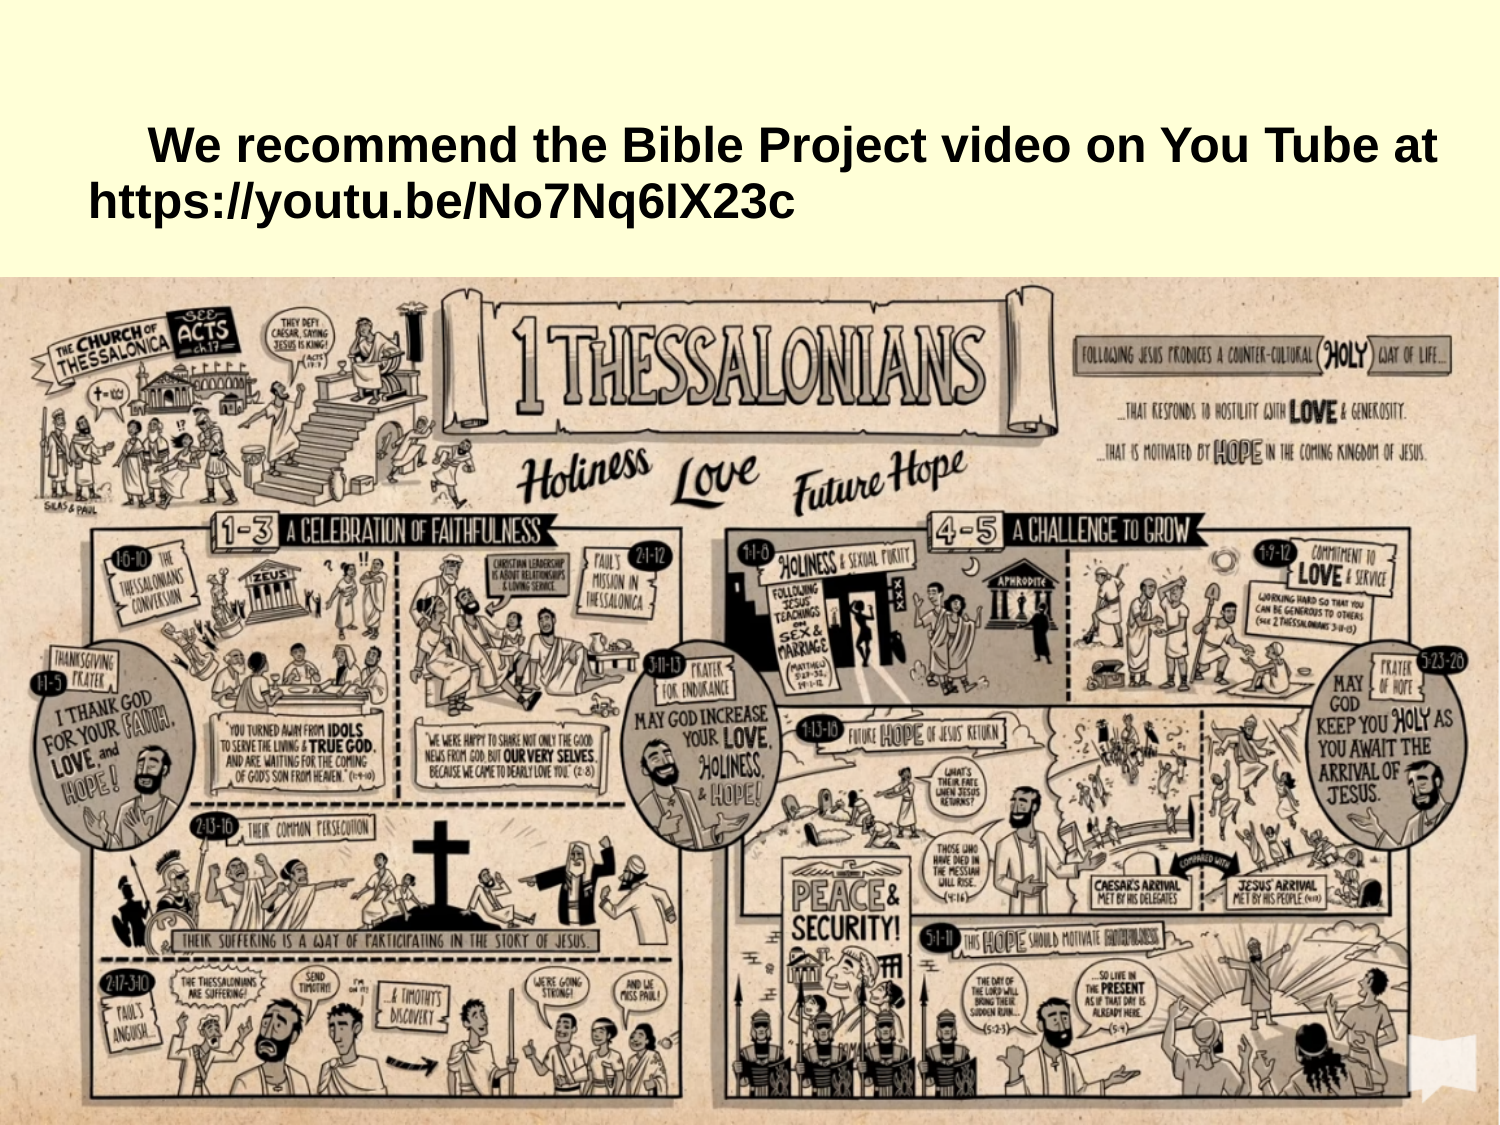

We recommend the Bible Project video on You Tube at
 https://youtu.be/No7Nq6IX23c